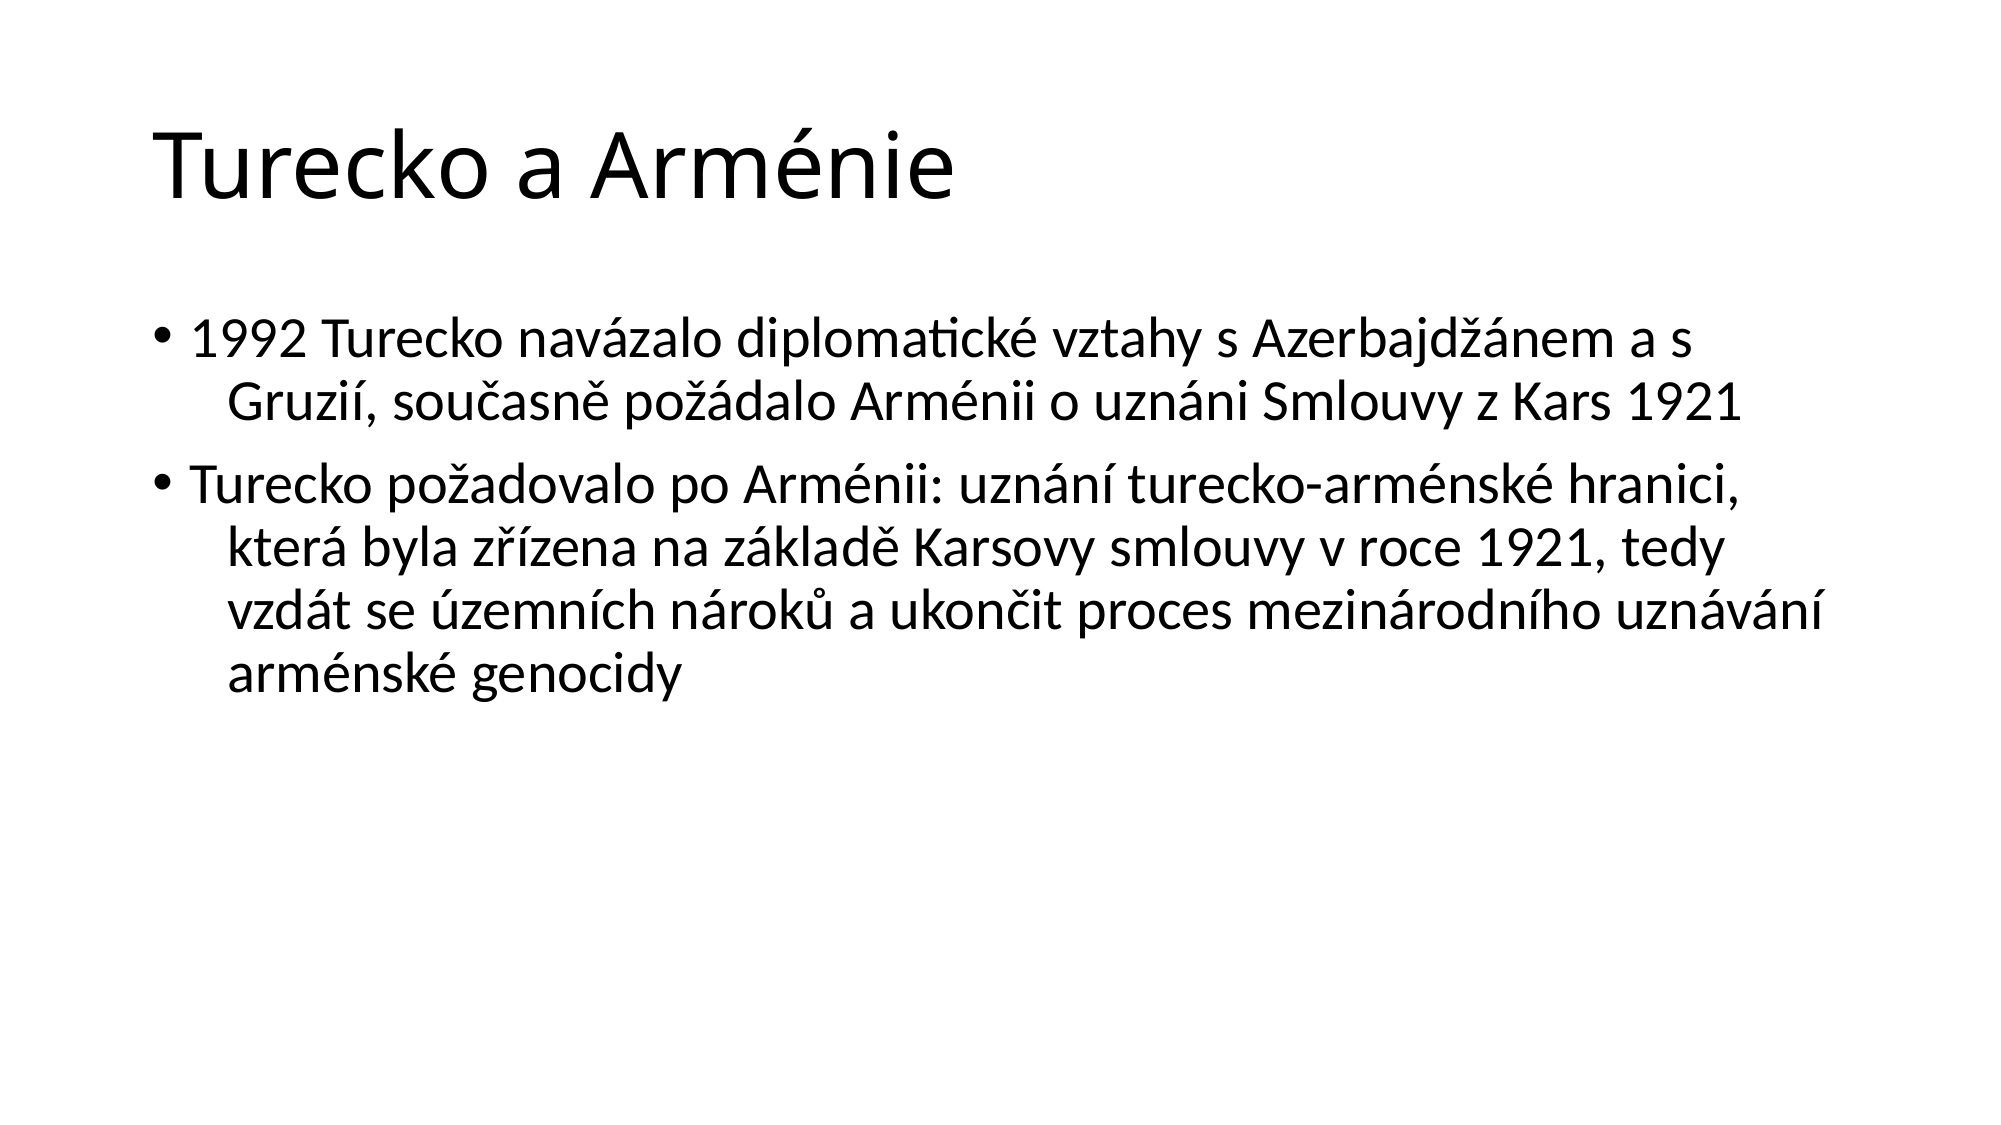

# Turecko a Arménie
1992 Turecko navázalo diplomatické vztahy s Azerbajdžánem a s Gruzií, současně požádalo Arménii o uznáni Smlouvy z Kars 1921
Turecko požadovalo po Arménii: uznání turecko-arménské hranici, která byla zřízena na základě Karsovy smlouvy v roce 1921, tedy vzdát se územních nároků a ukončit proces mezinárodního uznávání arménské genocidy